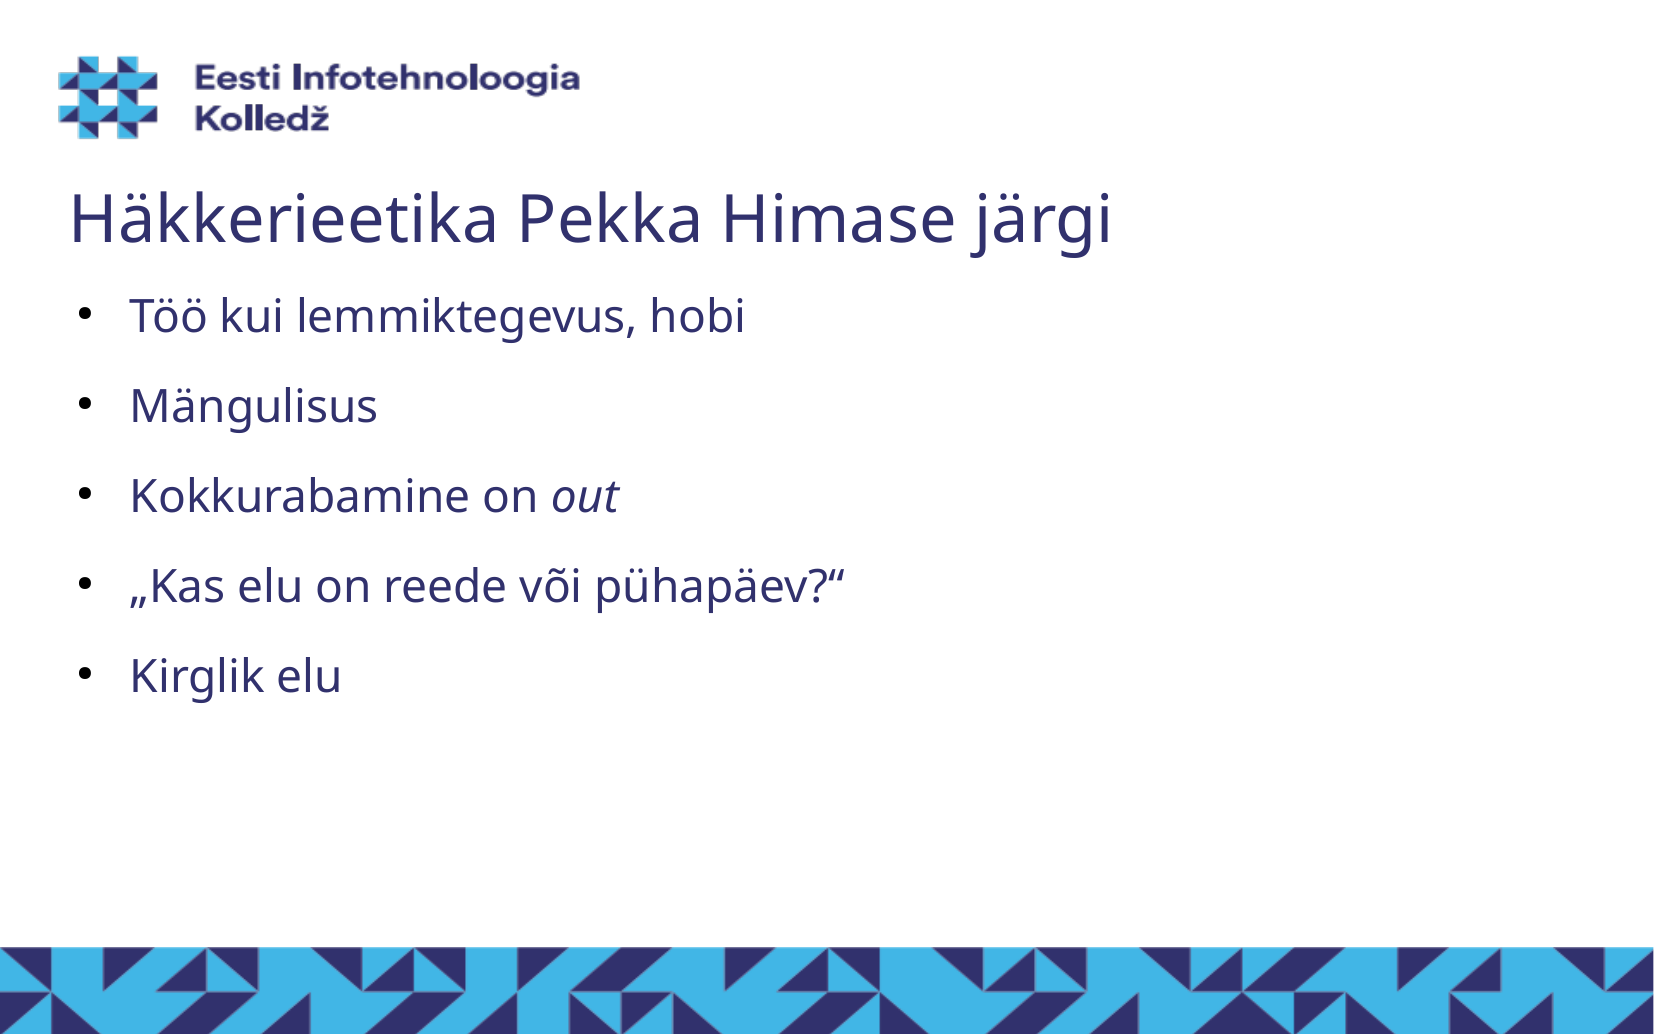

# Häkkerieetika Pekka Himase järgi
Töö kui lemmiktegevus, hobi
Mängulisus
Kokkurabamine on out
„Kas elu on reede või pühapäev?“
Kirglik elu